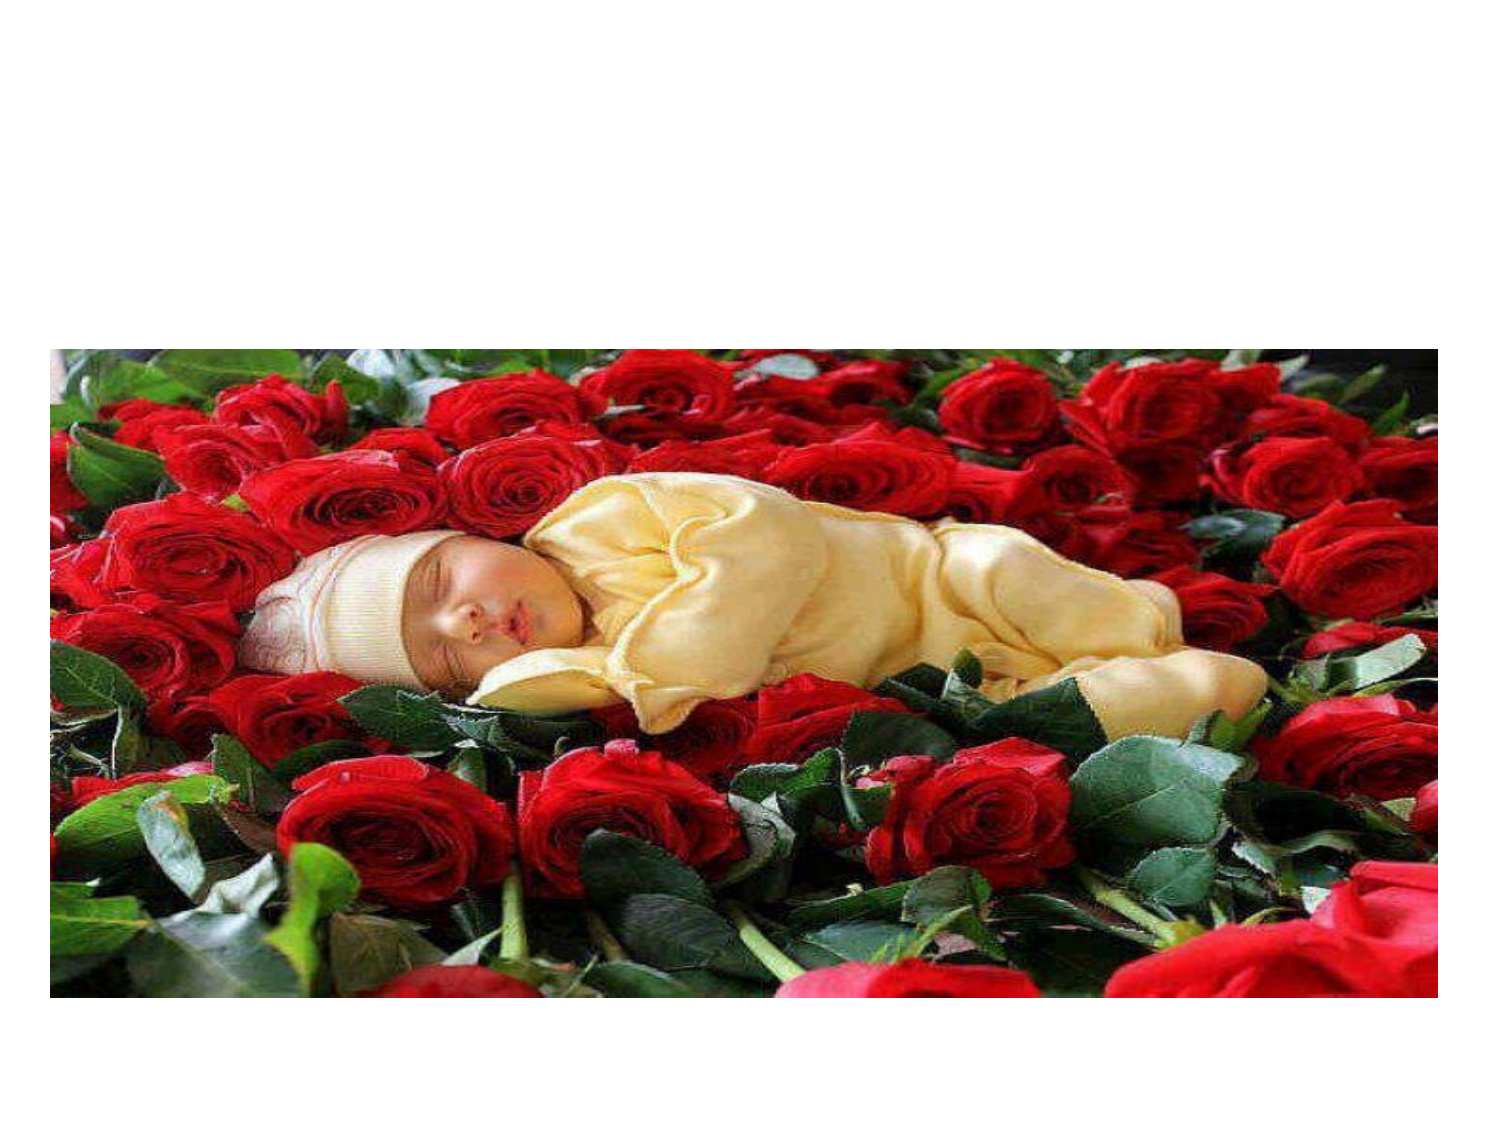

# Nena e urron vajzen te behet si lule e bukur dhe te rritet me nane e me babe e lumtur………………….